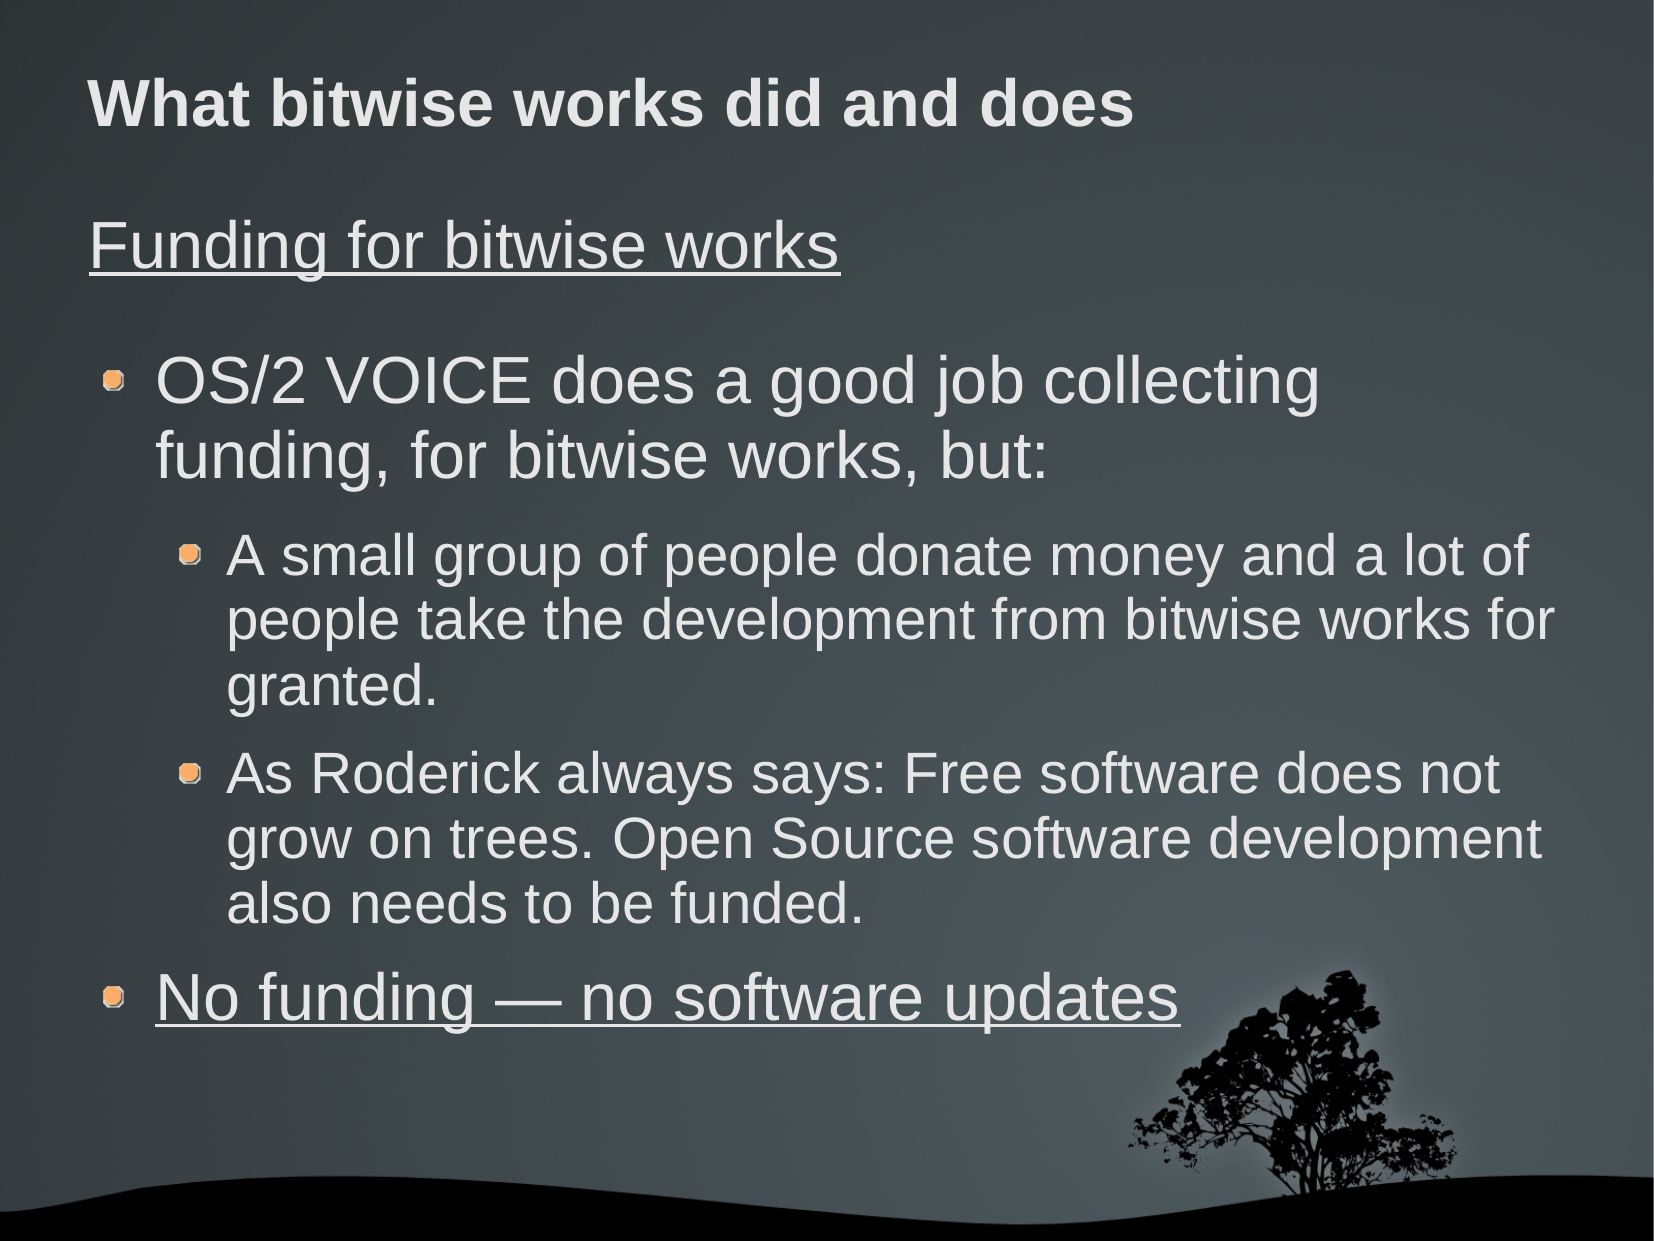

# What bitwise works did and does
Funding for bitwise works
OS/2 VOICE does a good job collecting funding, for bitwise works, but:
A small group of people donate money and a lot of people take the development from bitwise works for granted.
As Roderick always says: Free software does not grow on trees. Open Source software development also needs to be funded.
No funding — no software updates